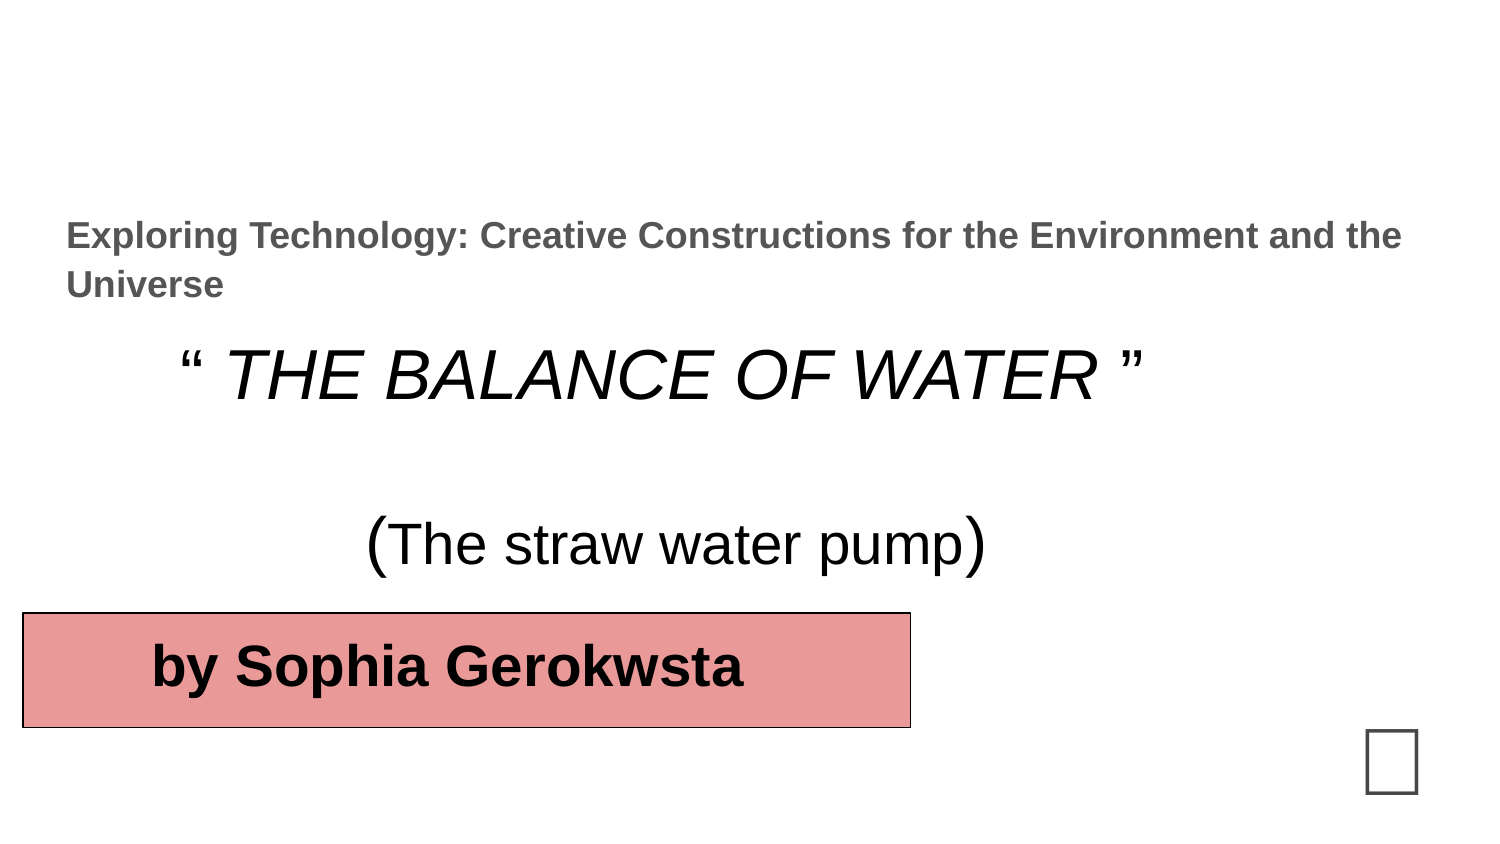

# Exploring Technology: Creative Constructions for the Environment and the Universe
“ THE BALANCE OF WATER ”
 (The straw water pump)
 by Sophia Gerokwsta
 💧